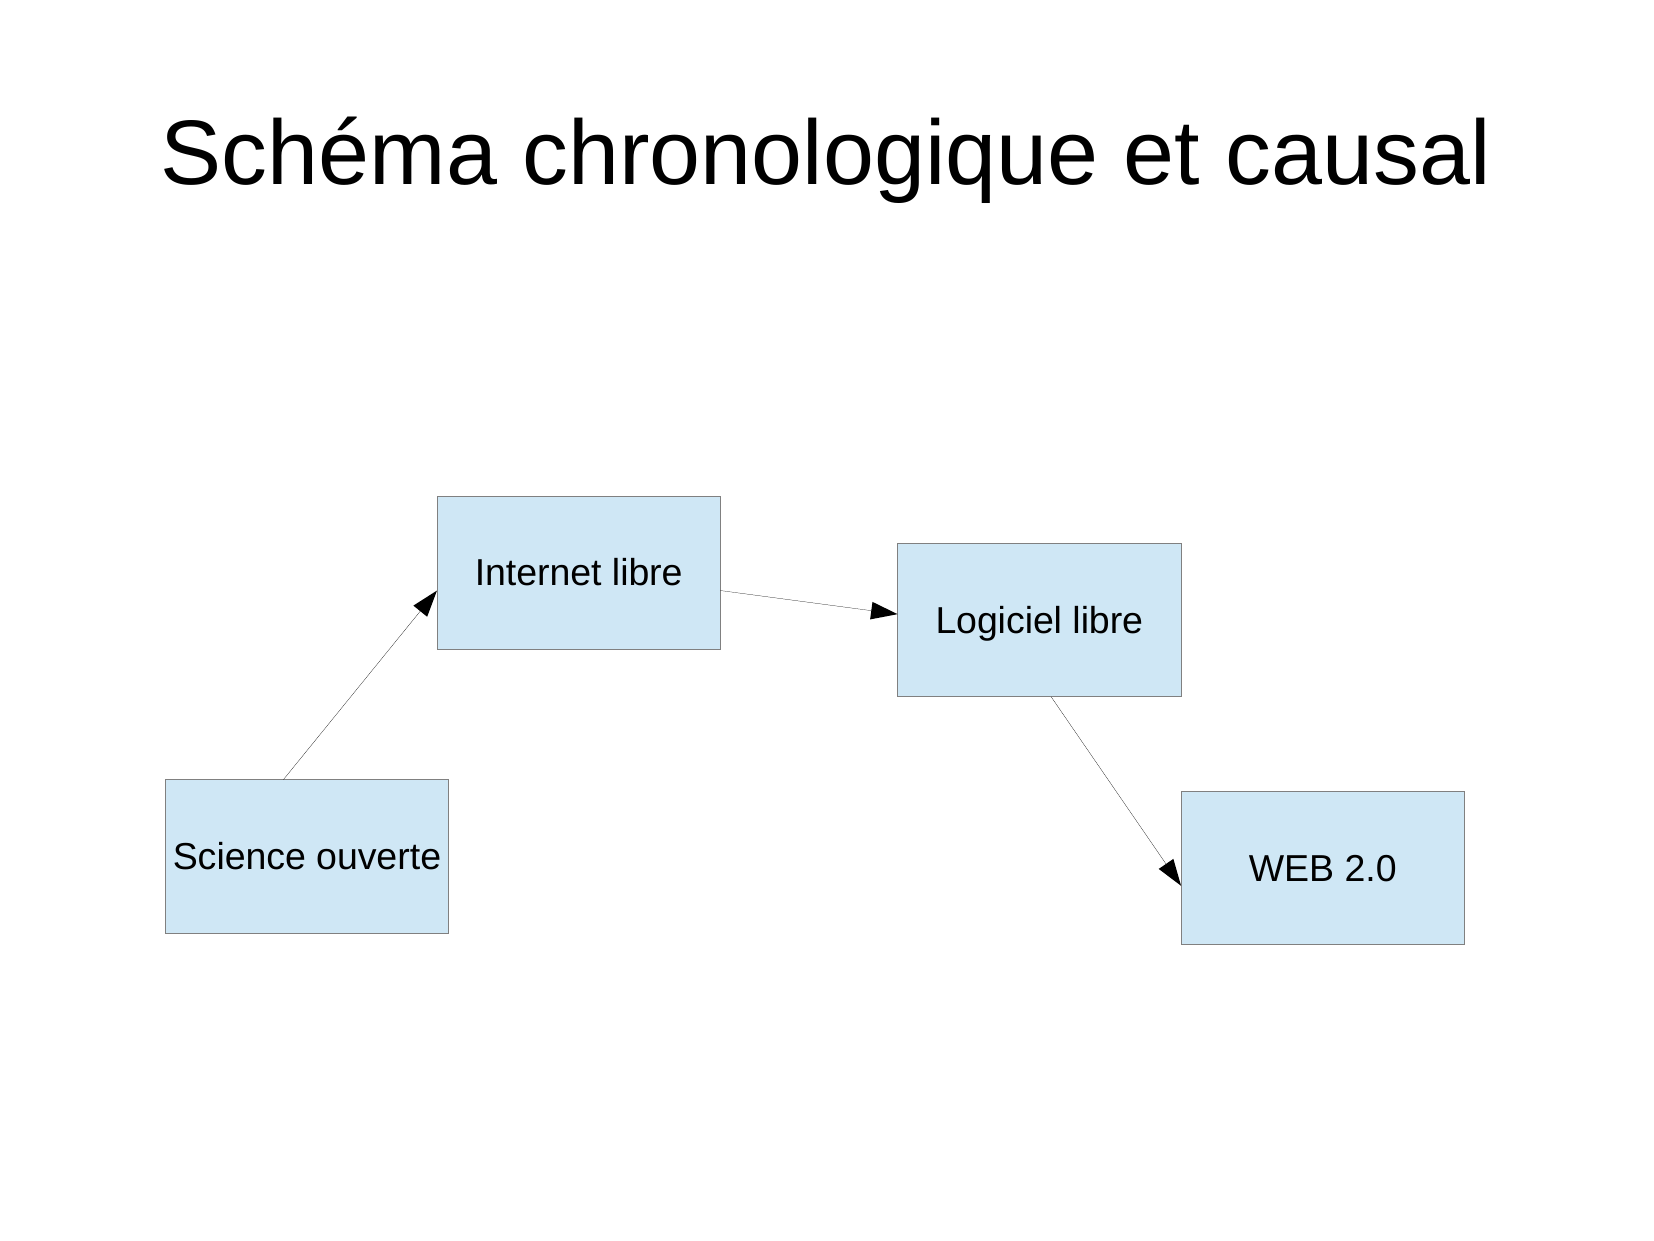

# Schéma chronologique et causal
Internet libre
Logiciel libre
Science ouverte
WEB 2.0